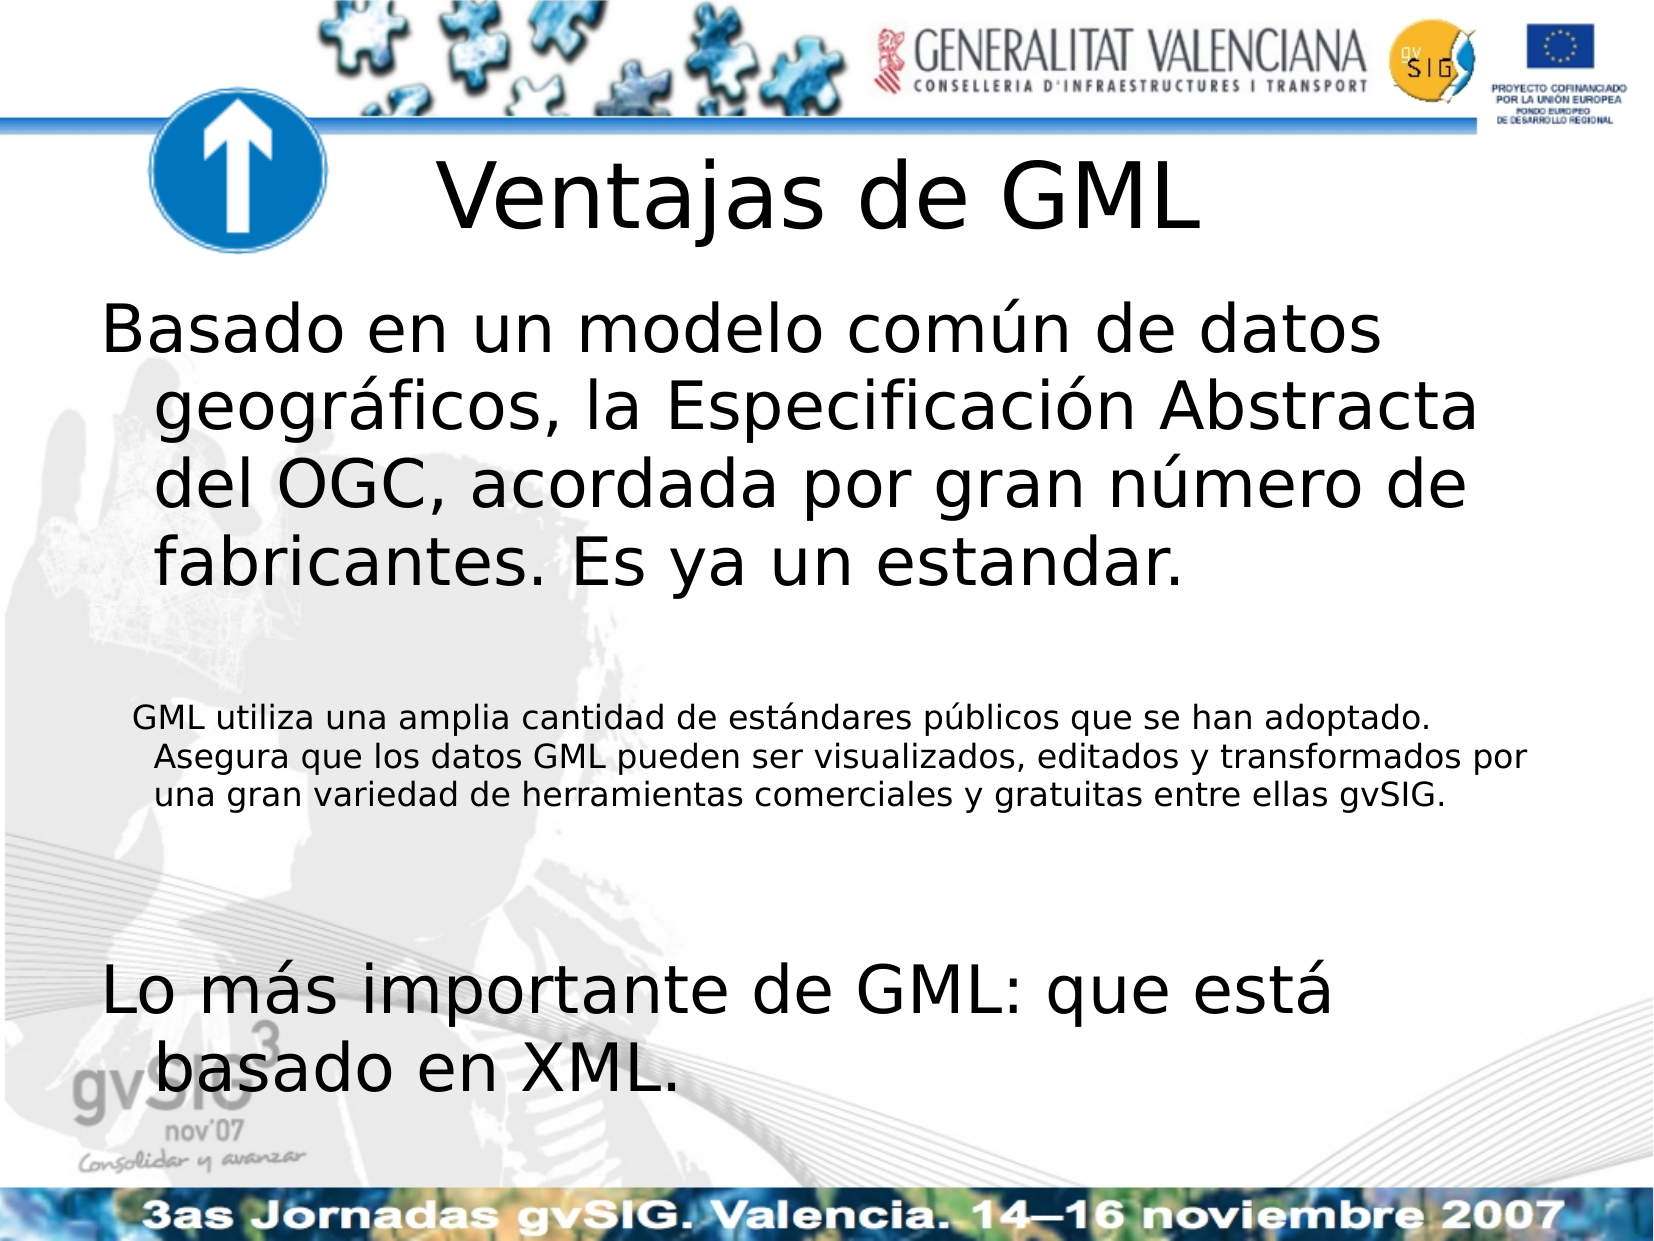

# Ventajas de GML
Basado en un modelo común de datos geográficos, la Especificación Abstracta del OGC, acordada por gran número de fabricantes. Es ya un estandar.
 GML utiliza una amplia cantidad de estándares públicos que se han adoptado. Asegura que los datos GML pueden ser visualizados, editados y transformados por una gran variedad de herramientas comerciales y gratuitas entre ellas gvSIG.
Lo más importante de GML: que está basado en XML.